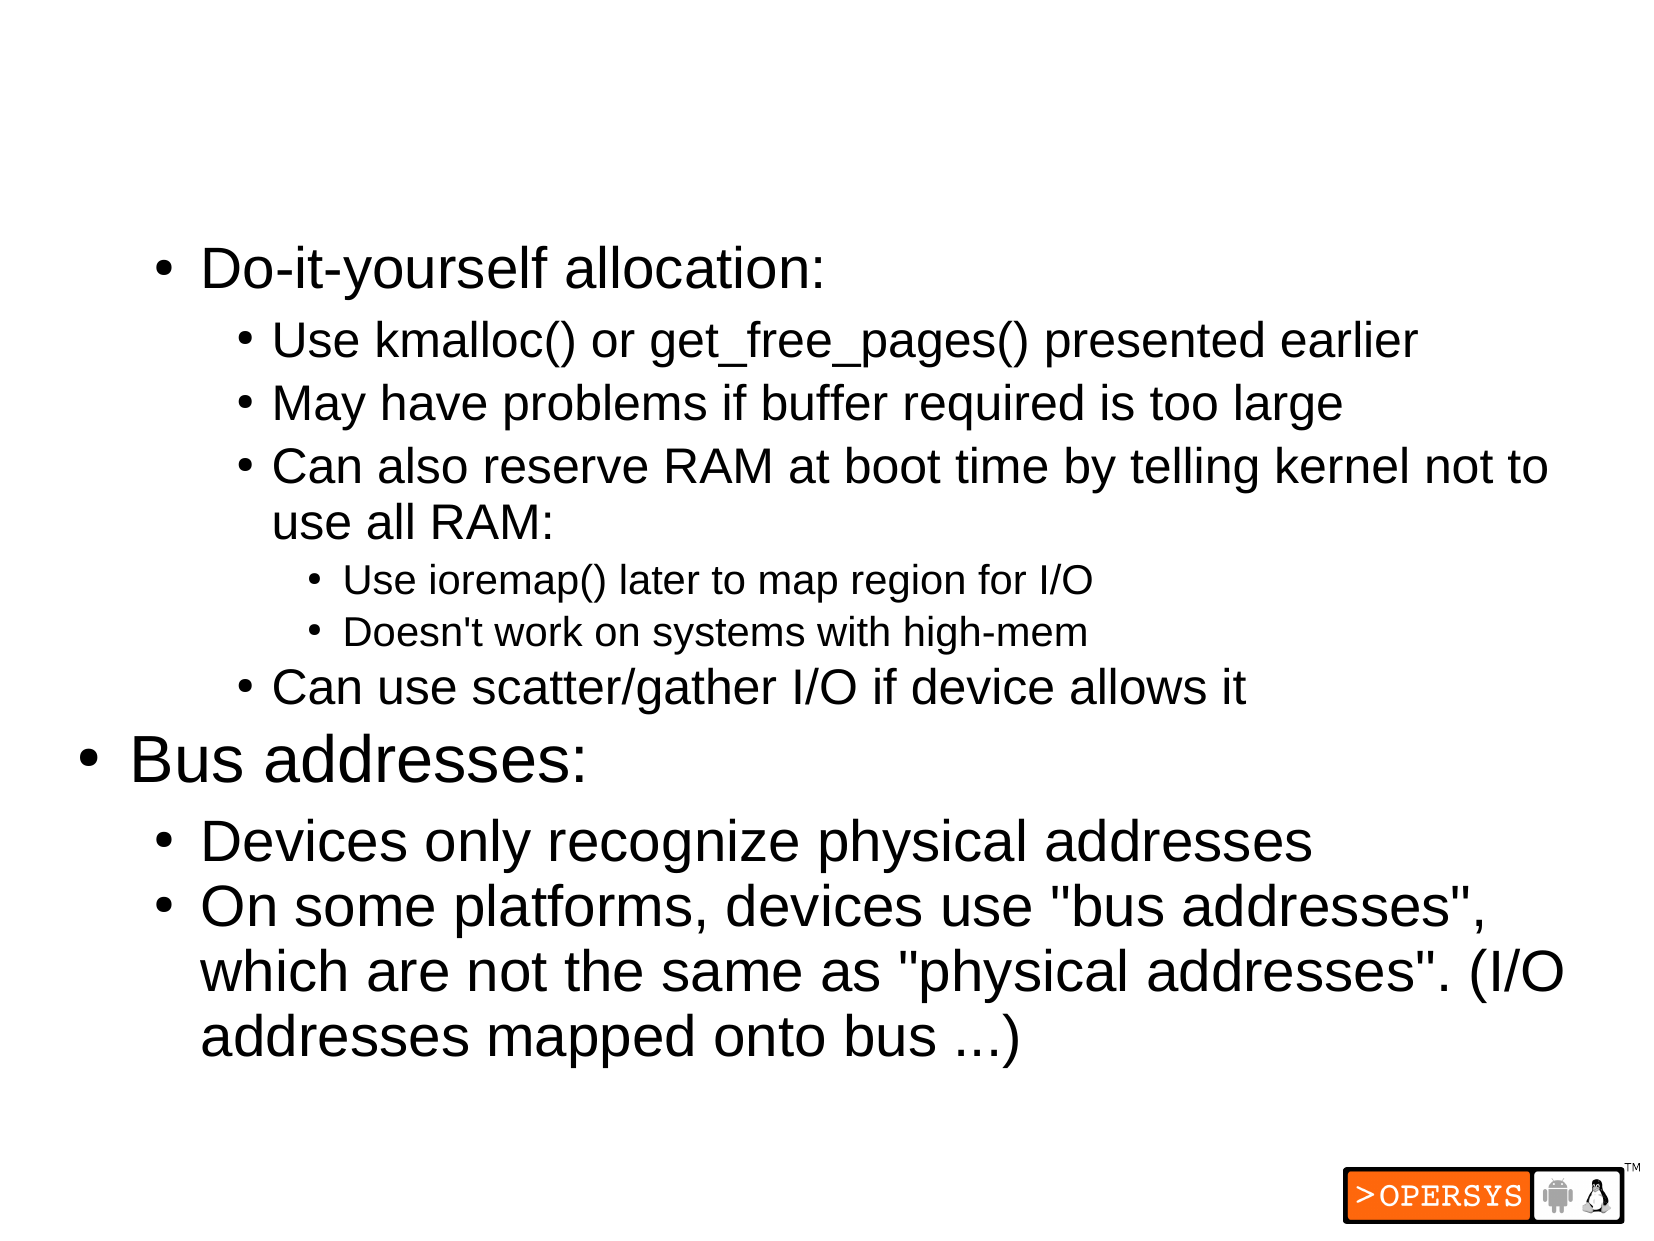

# Do-it-yourself allocation:
Use kmalloc() or get_free_pages() presented earlier
May have problems if buffer required is too large
Can also reserve RAM at boot time by telling kernel not to use all RAM:
Use ioremap() later to map region for I/O
Doesn't work on systems with high-mem
Can use scatter/gather I/O if device allows it
Bus addresses:
Devices only recognize physical addresses
On some platforms, devices use "bus addresses", which are not the same as "physical addresses". (I/O addresses mapped onto bus ...)